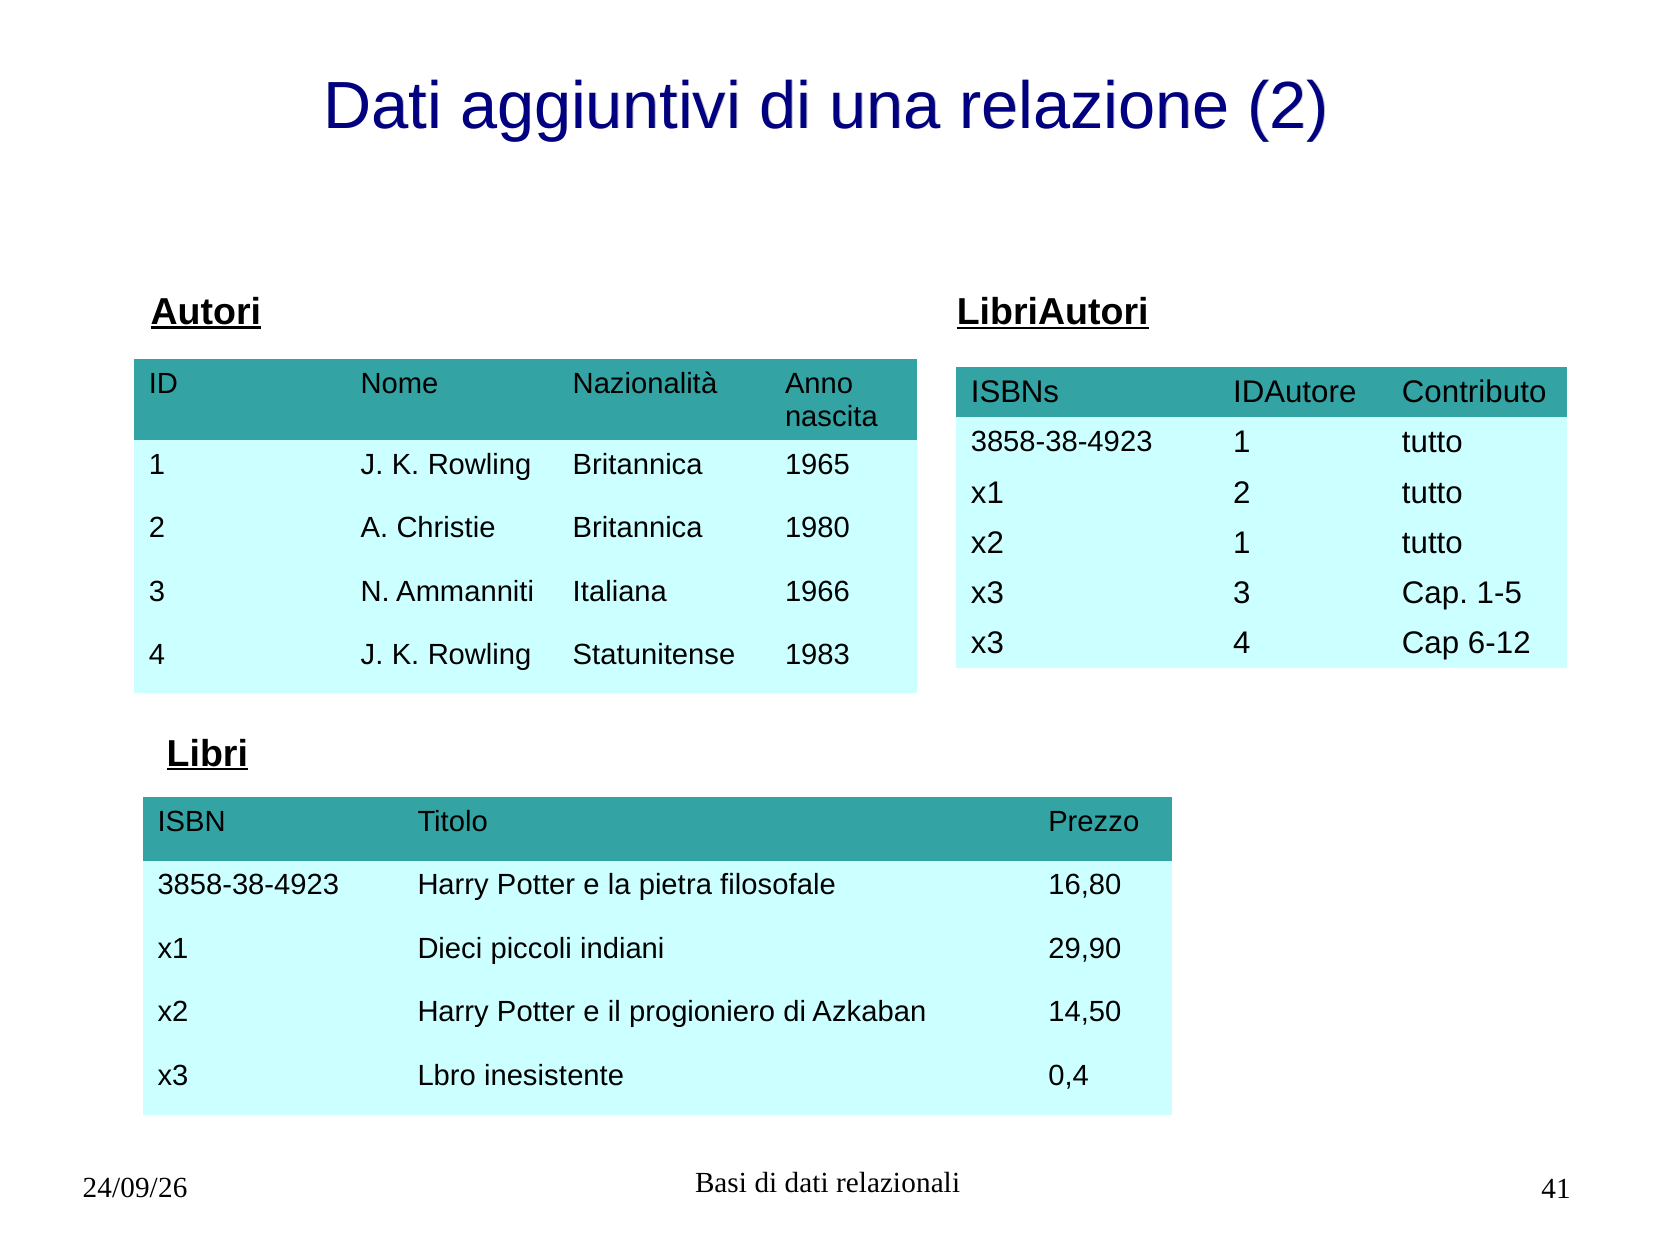

# Dati aggiuntivi di una relazione (2)
Autori
LibriAutori
| ID | Nome | Nazionalità | Anno nascita |
| --- | --- | --- | --- |
| 1 | J. K. Rowling | Britannica | 1965 |
| 2 | A. Christie | Britannica | 1980 |
| 3 | N. Ammanniti | Italiana | 1966 |
| 4 | J. K. Rowling | Statunitense | 1983 |
| ISBNs | IDAutore | Contributo |
| --- | --- | --- |
| 3858-38-4923 | 1 | tutto |
| x1 | 2 | tutto |
| x2 | 1 | tutto |
| x3 | 3 | Cap. 1-5 |
| x3 | 4 | Cap 6-12 |
Libri
| ISBN | Titolo | Prezzo |
| --- | --- | --- |
| 3858-38-4923 | Harry Potter e la pietra filosofale | 16,80 |
| x1 | Dieci piccoli indiani | 29,90 |
| x2 | Harry Potter e il progioniero di Azkaban | 14,50 |
| x3 | Lbro inesistente | 0,4 |